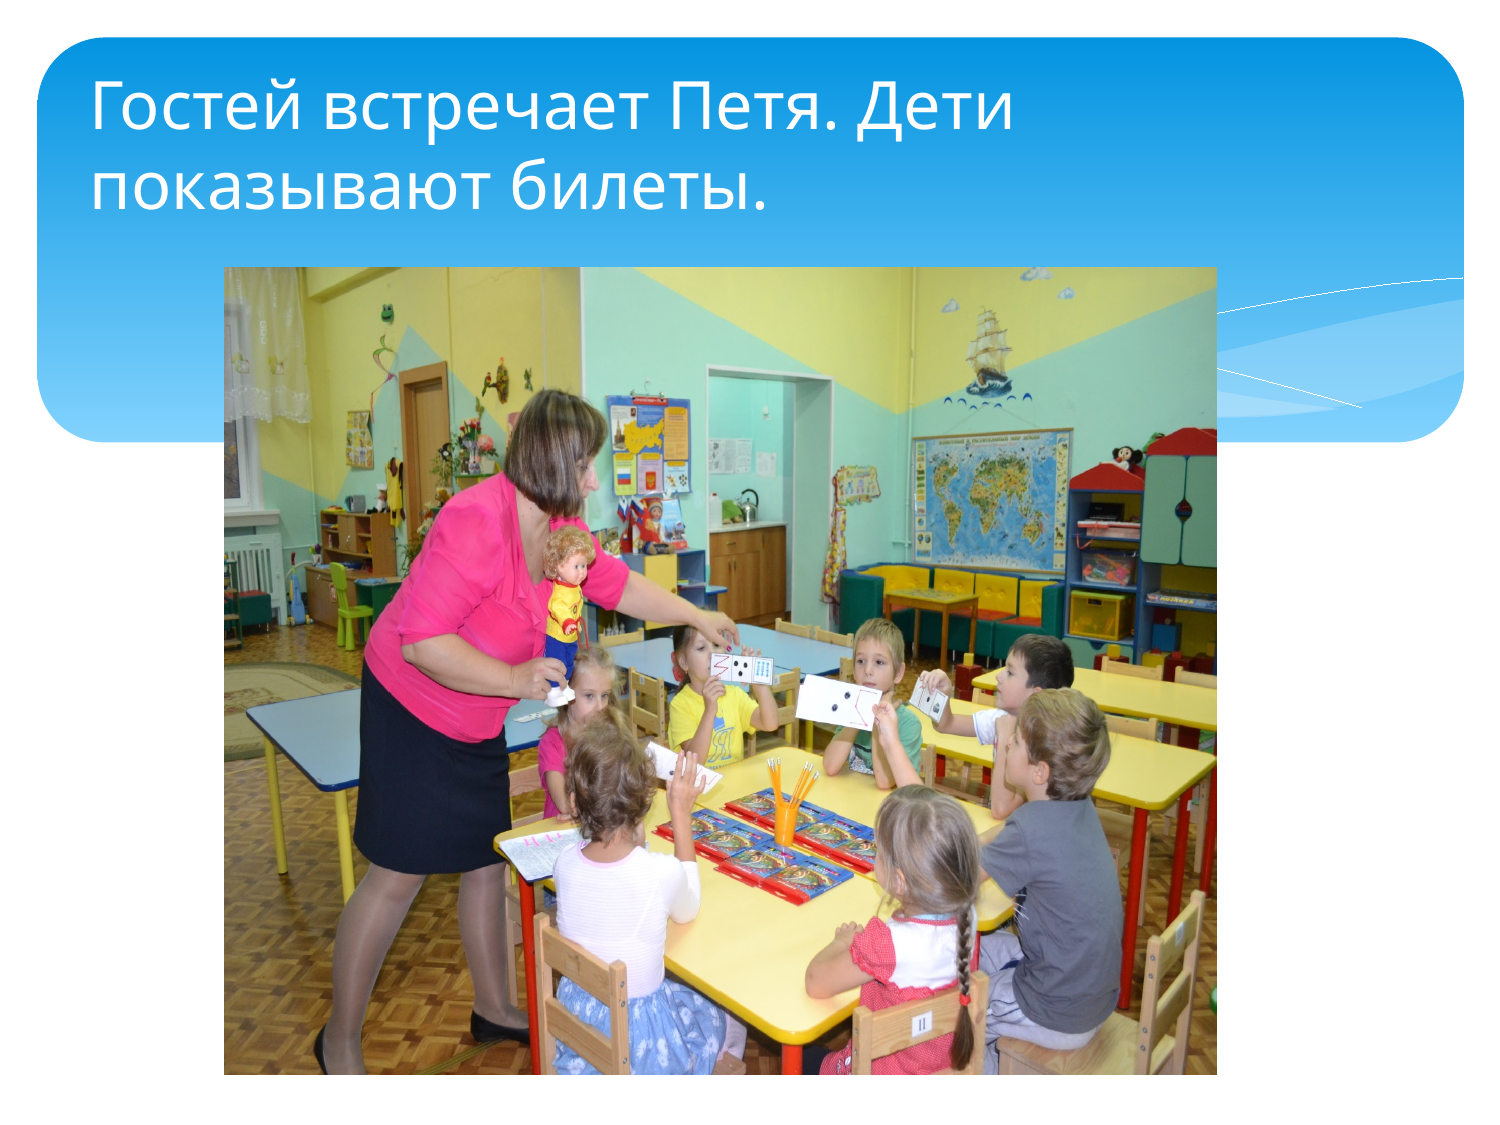

# Гостей встречает Петя. Дети показывают билеты.